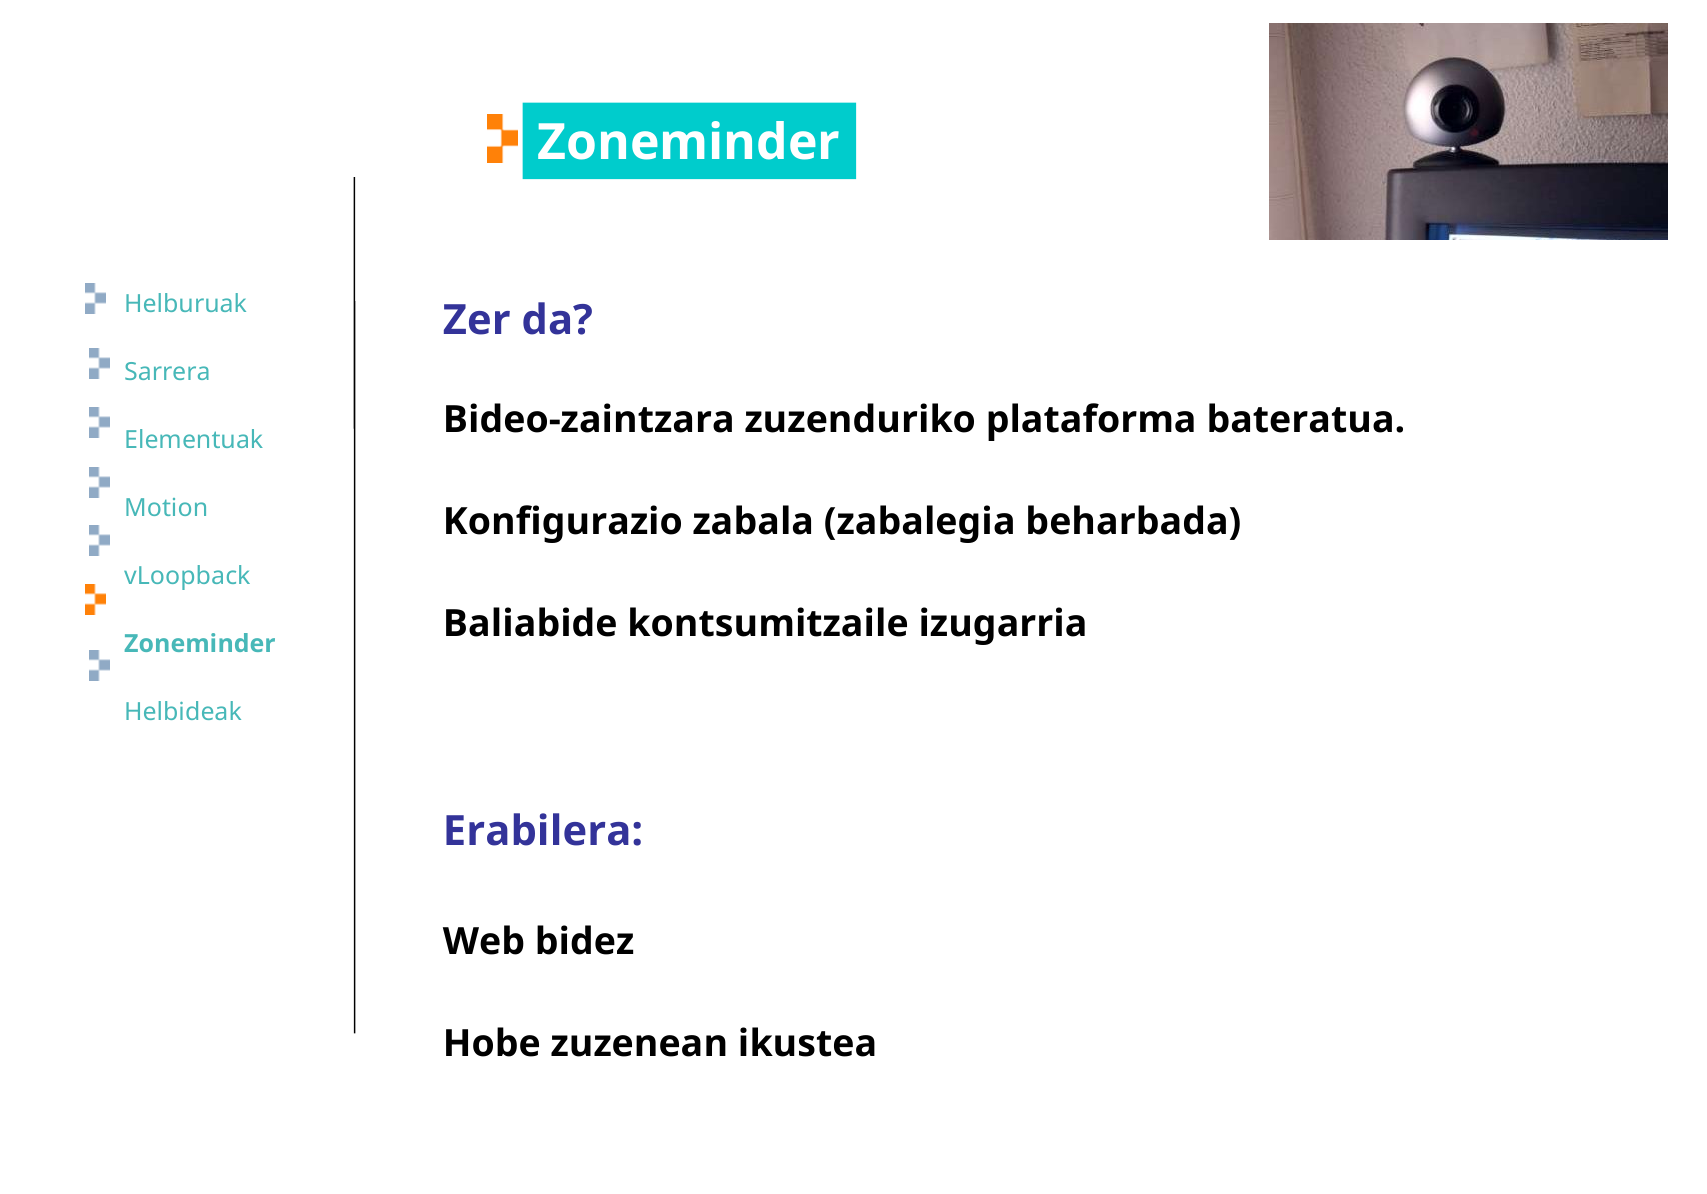

Zoneminder
Helburuak
Sarrera
Elementuak
Motion
vLoopback
Zoneminder
Helbideak
Zer da?
Bideo-zaintzara zuzenduriko plataforma bateratua.
Konfigurazio zabala (zabalegia beharbada)
Baliabide kontsumitzaile izugarria
Erabilera:
Web bidez
Hobe zuzenean ikustea